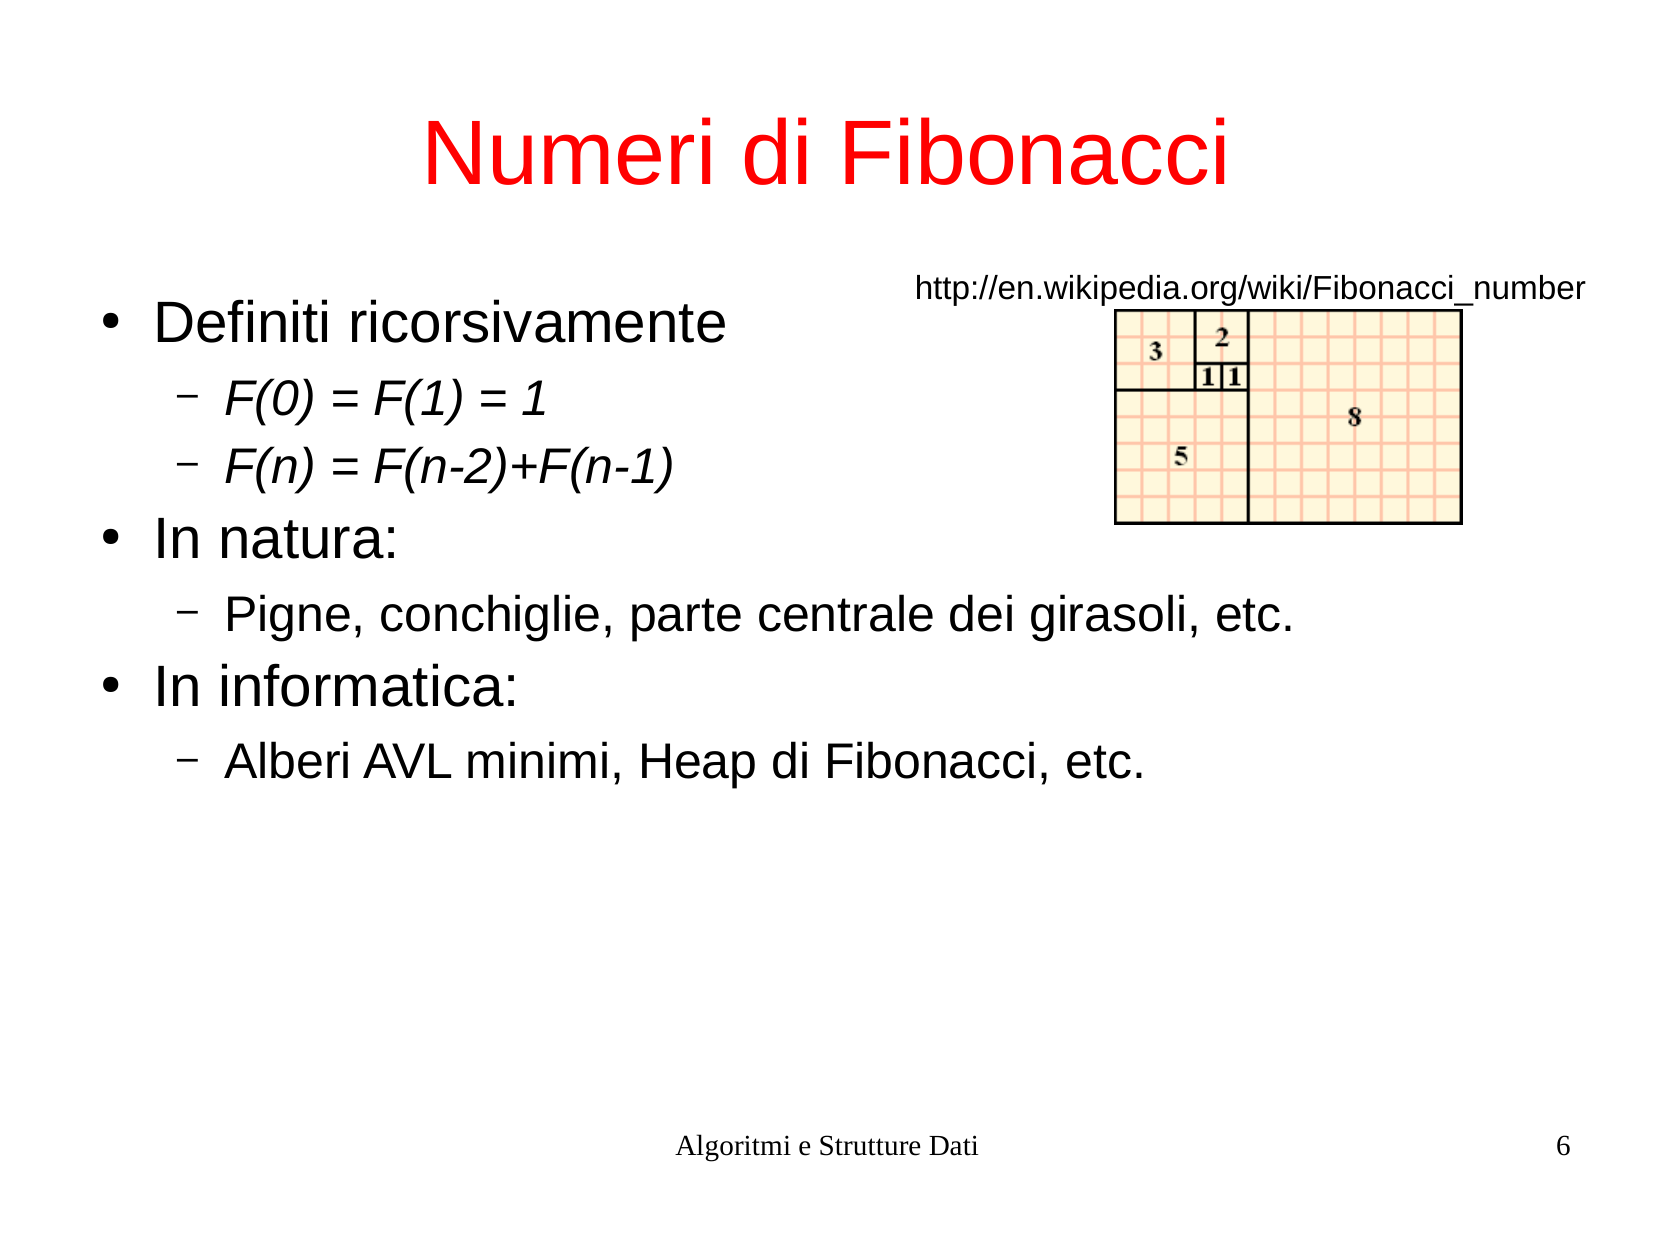

# Numeri di Fibonacci
http://en.wikipedia.org/wiki/Fibonacci_number
Definiti ricorsivamente
F(0) = F(1) = 1
F(n) = F(n-2)+F(n-1)
In natura:
Pigne, conchiglie, parte centrale dei girasoli, etc.
In informatica:
Alberi AVL minimi, Heap di Fibonacci, etc.
Algoritmi e Strutture Dati
6